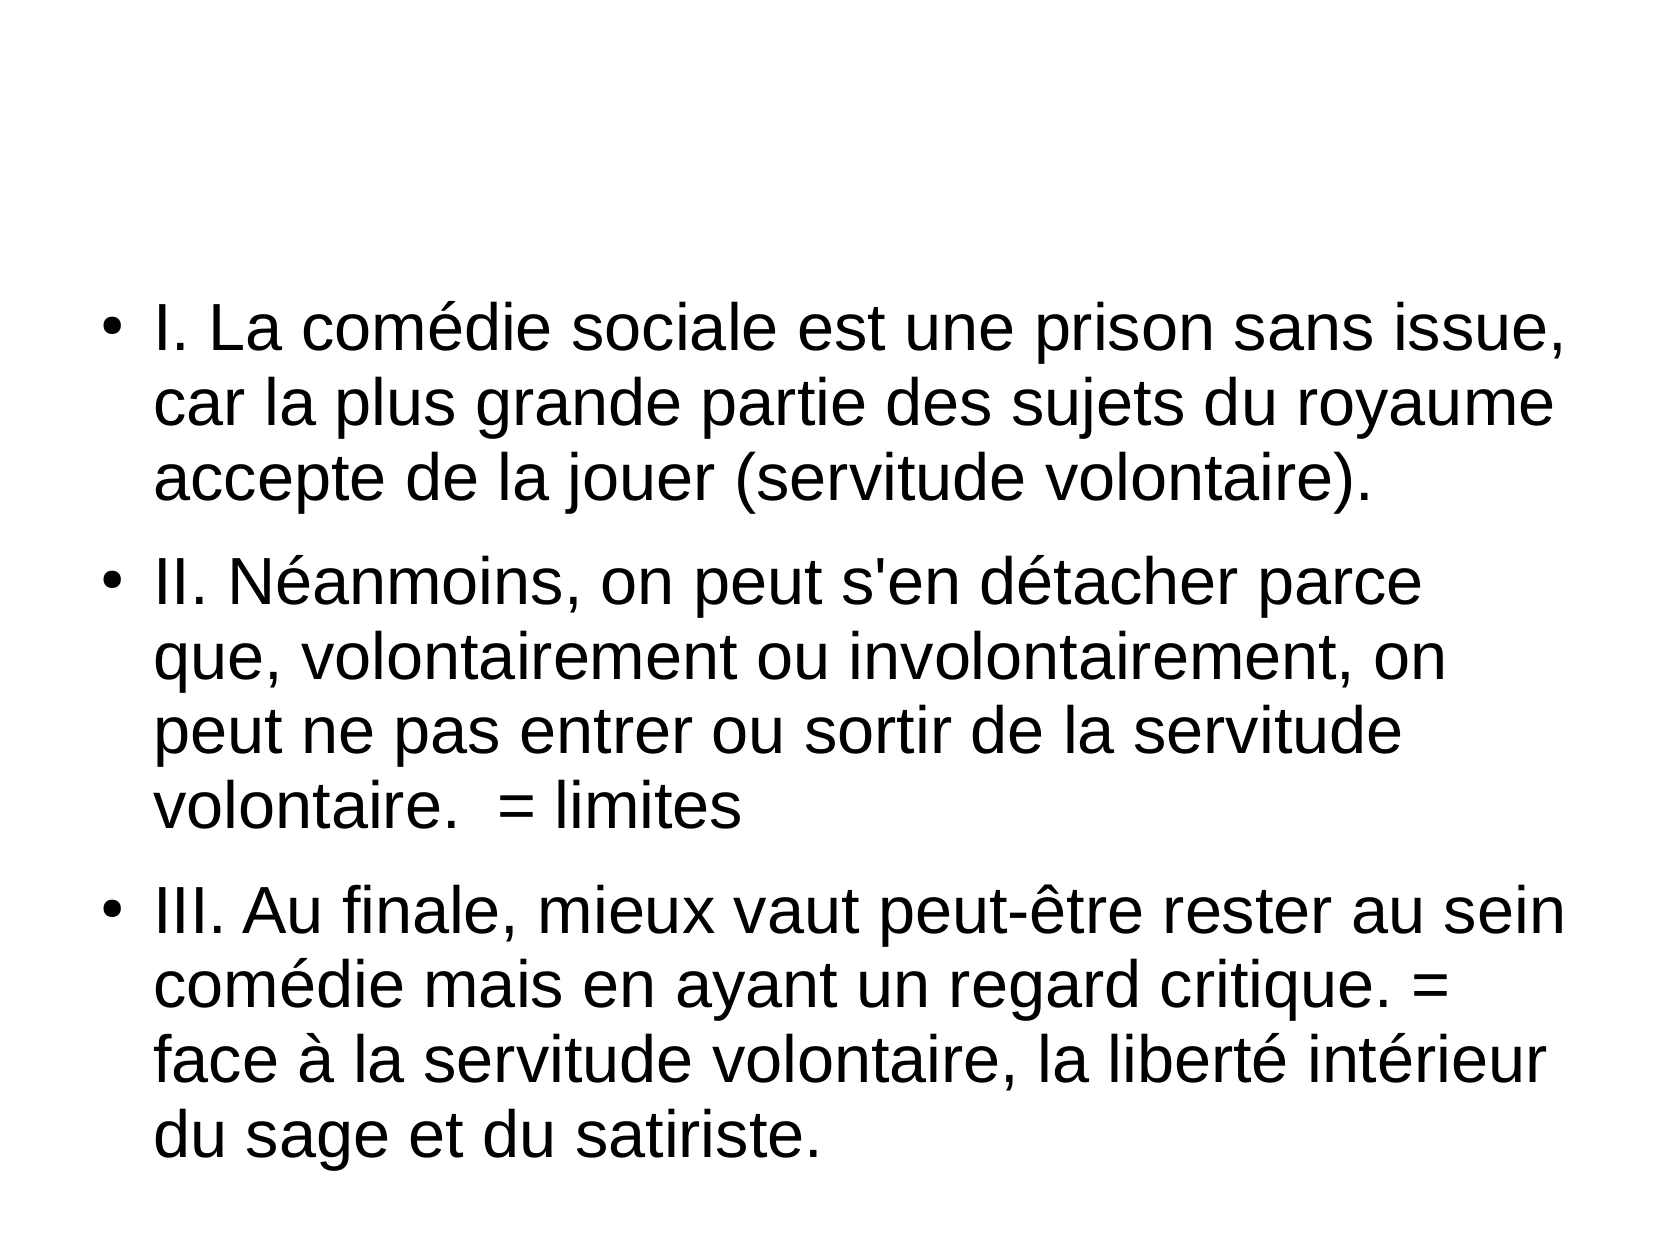

#
I. La comédie sociale est une prison sans issue, car la plus grande partie des sujets du royaume accepte de la jouer (servitude volontaire).
II. Néanmoins, on peut s'en détacher parce que, volontairement ou involontairement, on peut ne pas entrer ou sortir de la servitude volontaire. = limites
III. Au finale, mieux vaut peut-être rester au sein comédie mais en ayant un regard critique. = face à la servitude volontaire, la liberté intérieur du sage et du satiriste.